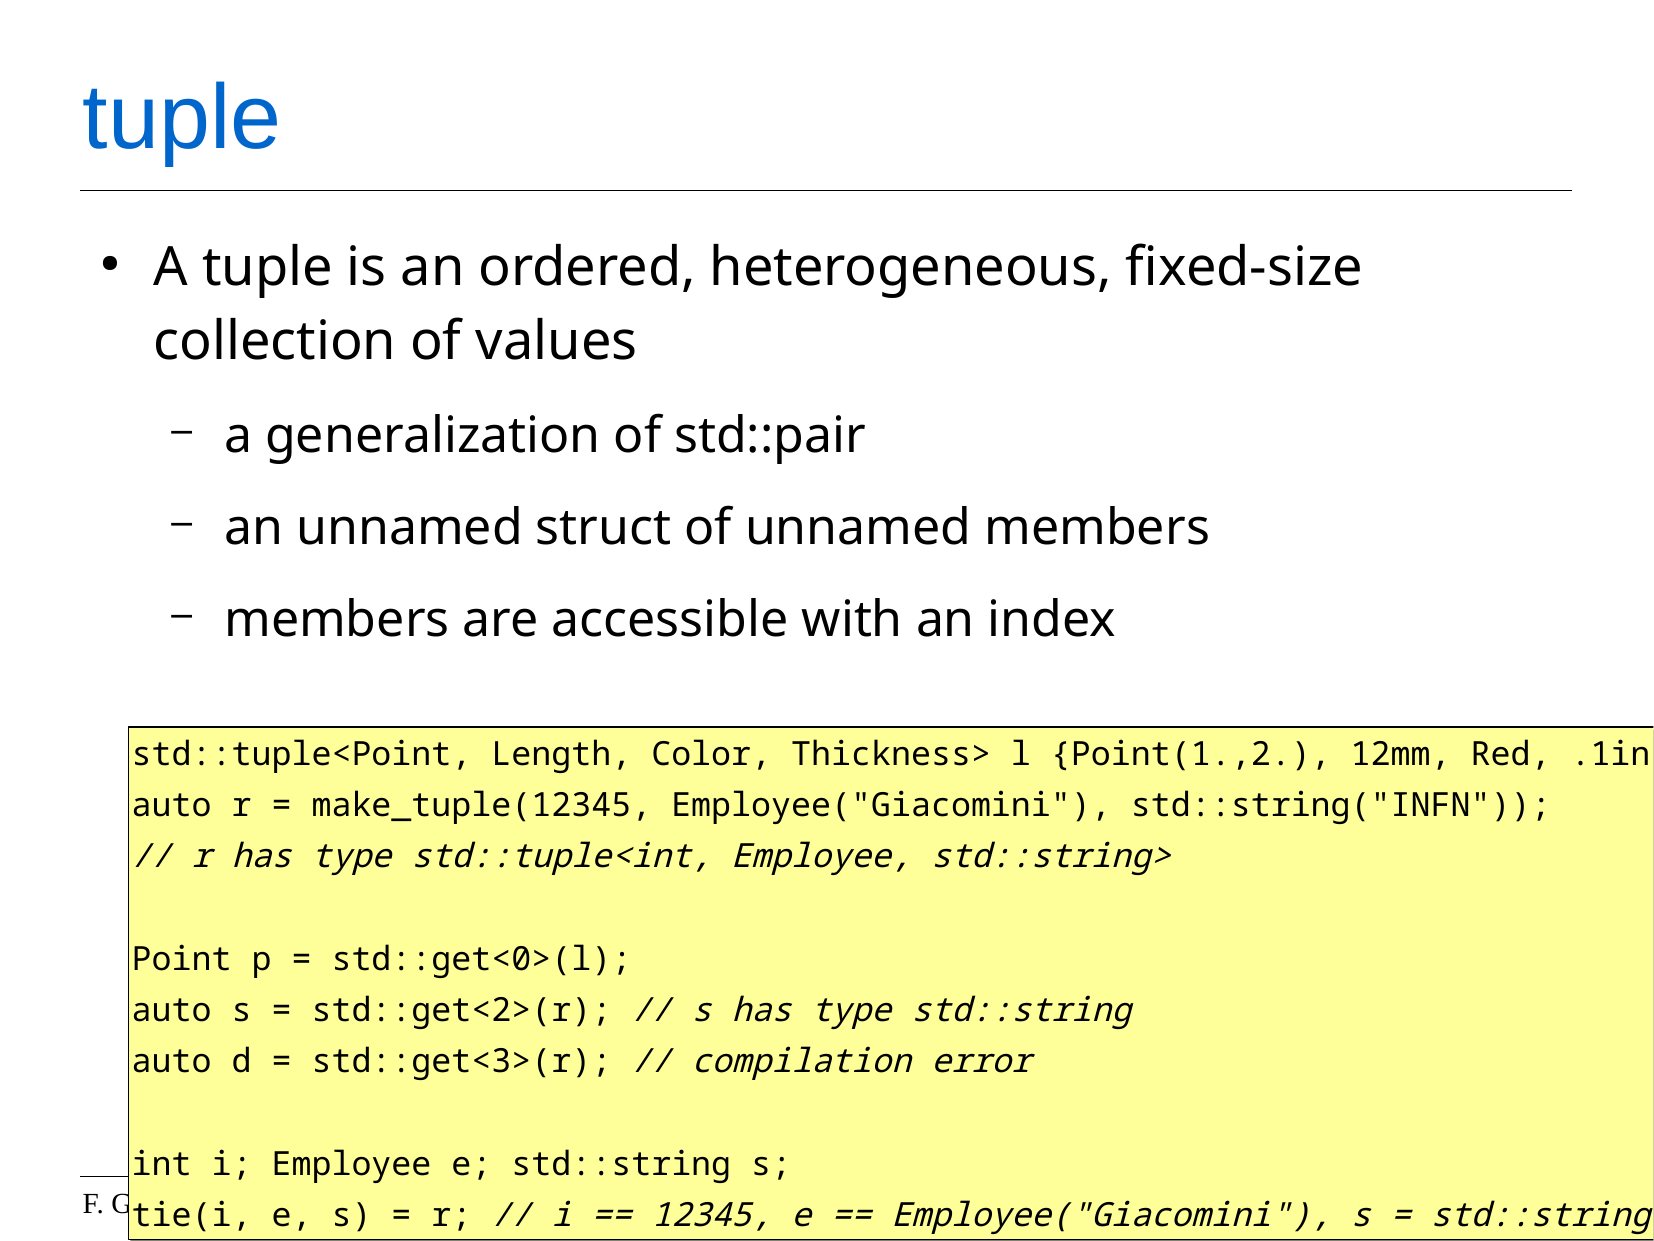

# tuple
A tuple is an ordered, heterogeneous, fixed-size collection of values
a generalization of std::pair
an unnamed struct of unnamed members
members are accessible with an index
std::tuple<Point, Length, Color, Thickness> l {Point(1.,2.), 12mm, Red, .1in};
auto r = make_tuple(12345, Employee("Giacomini"), std::string("INFN"));
// r has type std::tuple<int, Employee, std::string>
Point p = std::get<0>(l);
auto s = std::get<2>(r); // s has type std::string
auto d = std::get<3>(r); // compilation error
int i; Employee e; std::string s;
tie(i, e, s) = r; // i == 12345, e == Employee("Giacomini"), s = std::string("INFN")
F. Giacomini
Efficient C++ Coding
62